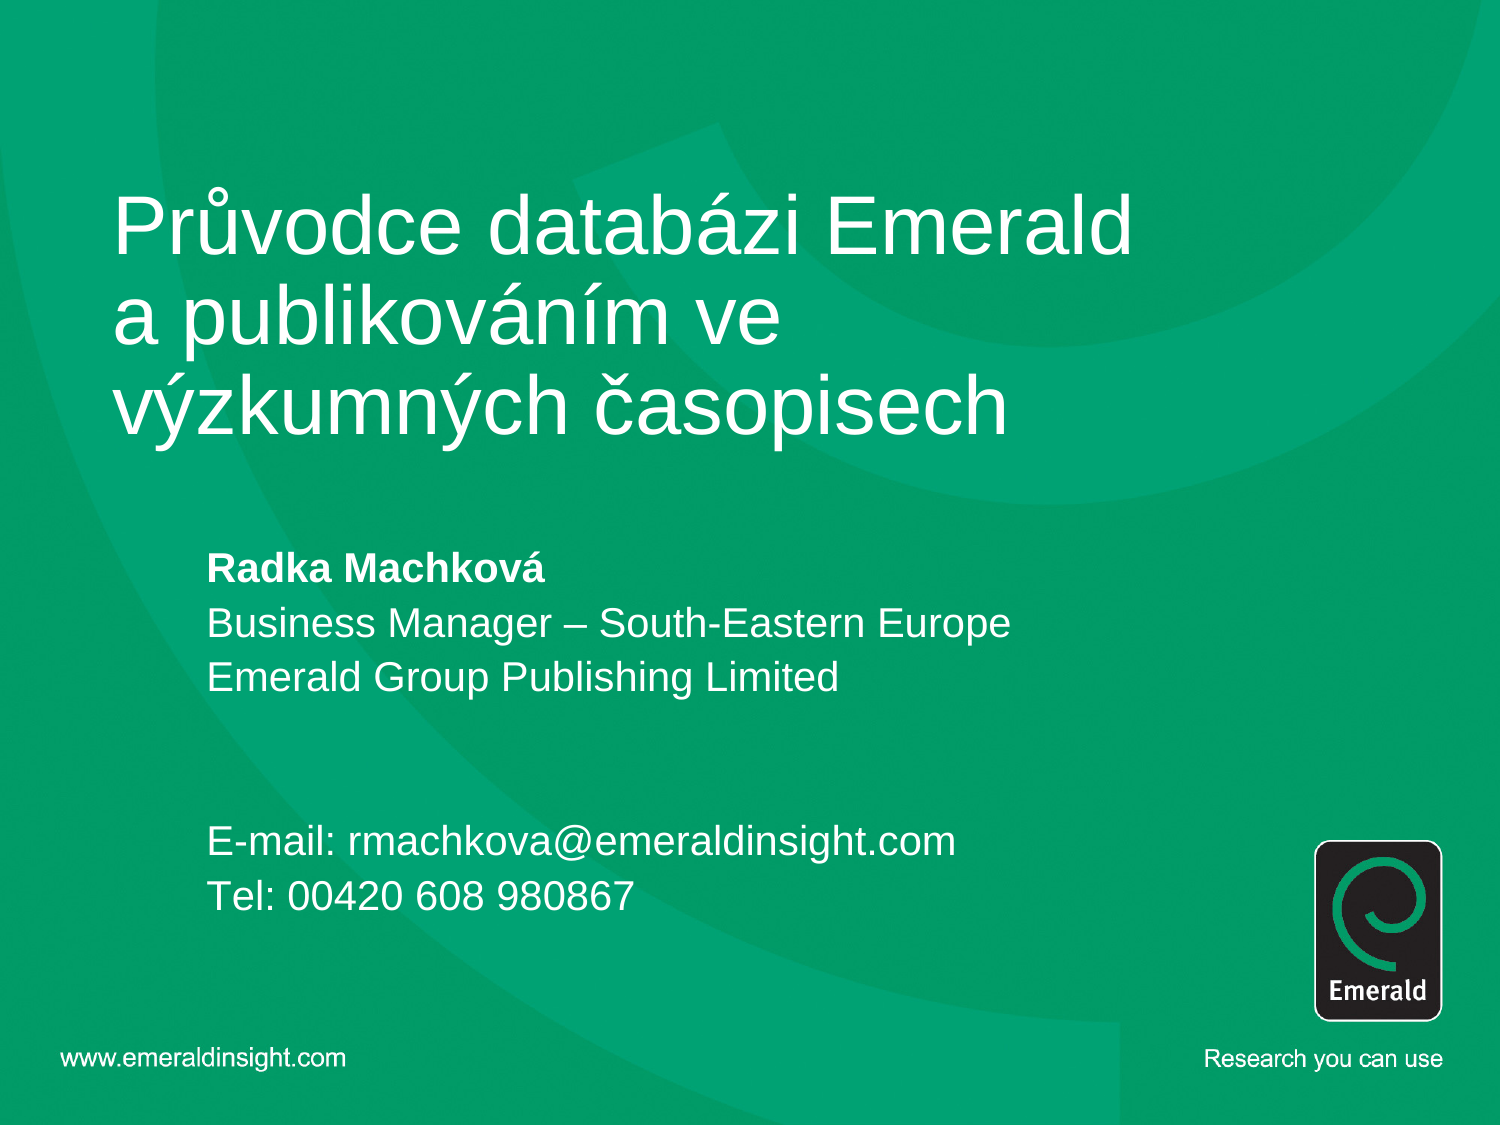

# Průvodce databázi Emerald a publikováním ve výzkumných časopisech
Radka Machková
Business Manager – South-Eastern Europe
Emerald Group Publishing Limited
E-mail: rmachkova@emeraldinsight.com
Tel: 00420 608 980867